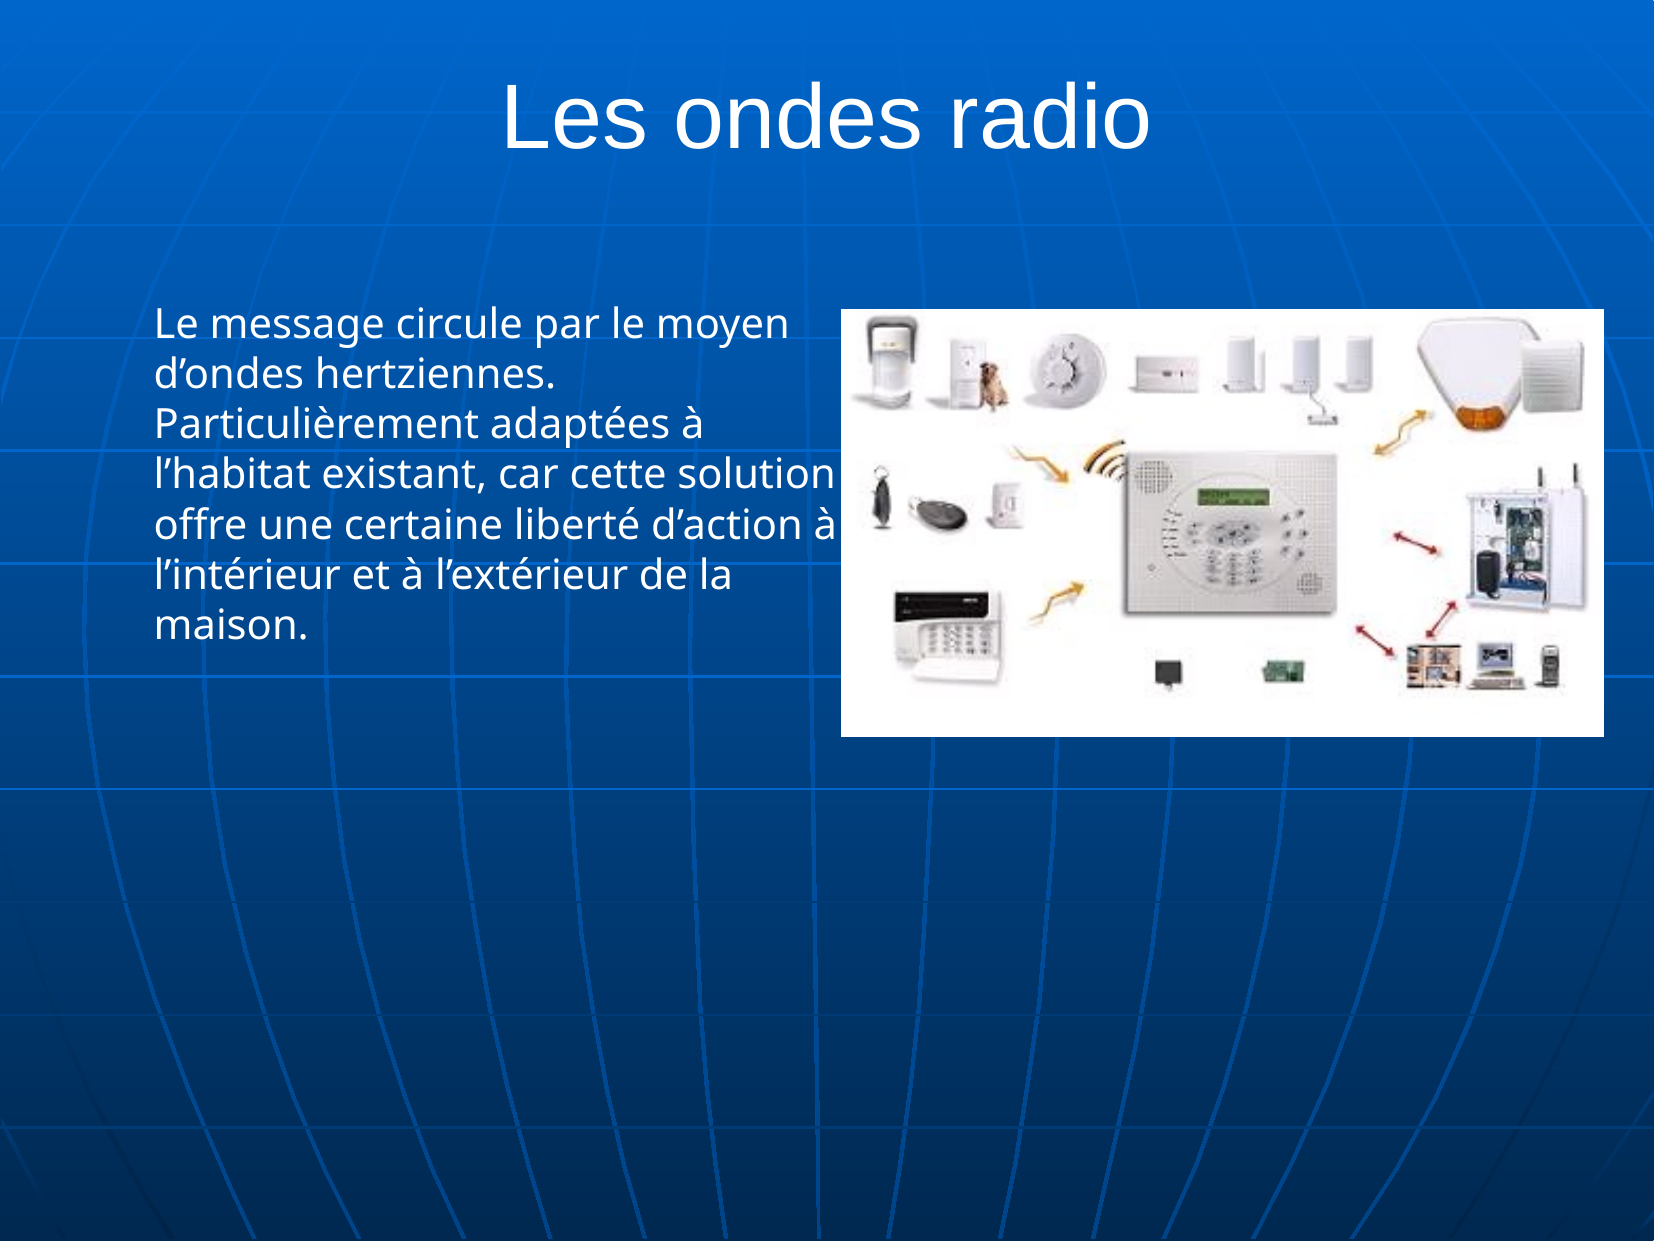

# Les ondes radio
	Le message circule par le moyen d’ondes hertziennes. Particulièrement adaptées à l’habitat existant, car cette solution offre une certaine liberté d’action à l’intérieur et à l’extérieur de la maison.